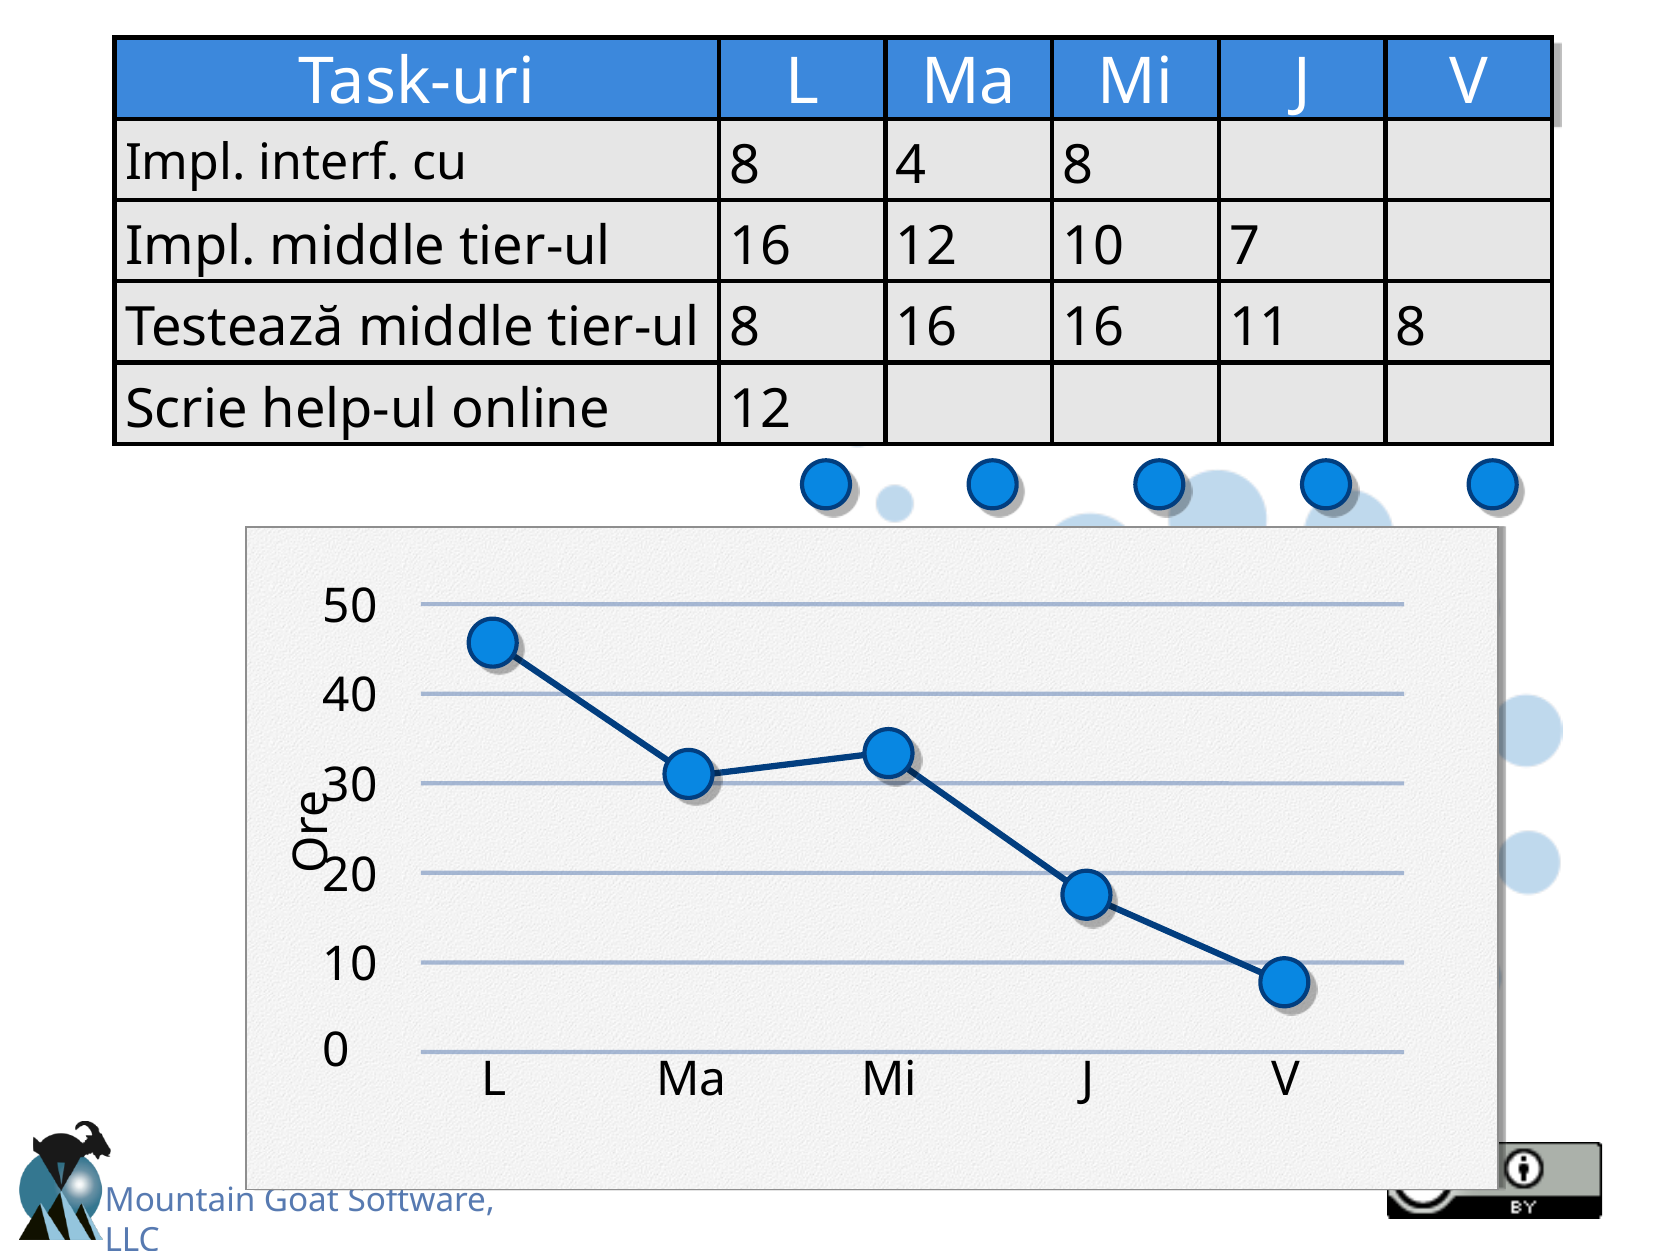

Task-uri
L
Ma
Mi
J
V
Impl. interf. cu utilizatorul
8
4
12
16
8
10
16
7
11
8
Impl. middle tier-ul
16
Testează middle tier-ul
8
Scrie help-ul online
12
50
40
30
Ore
20
10
0
L
Ma
Mi
J
V